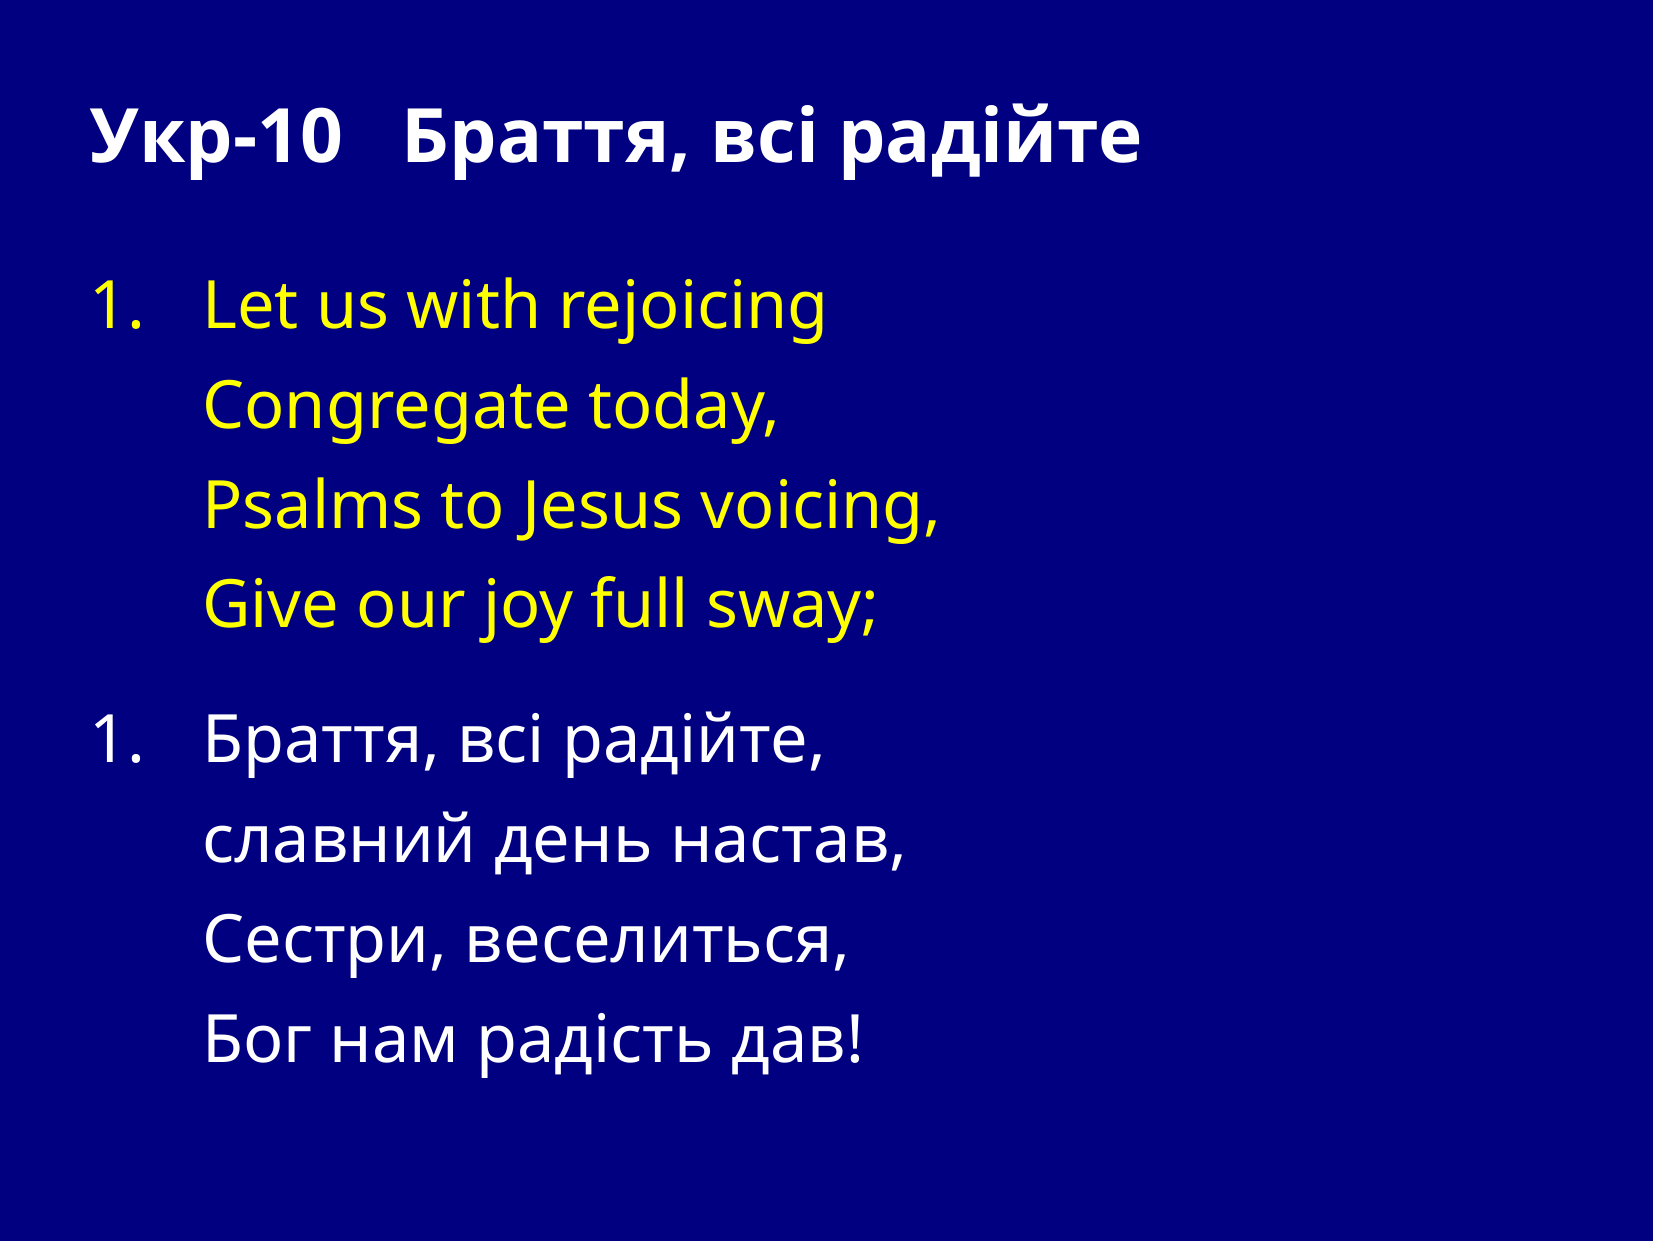

Укр-10 Браття, всі радійте
1.	Let us with rejoicing
	Congregate today,
	Psalms to Jesus voicing,
	Give our joy full sway;
1.	Браття, всі радійте,
	славний день настав,
	Сестри, веселиться,
	Бог нам радість дав!